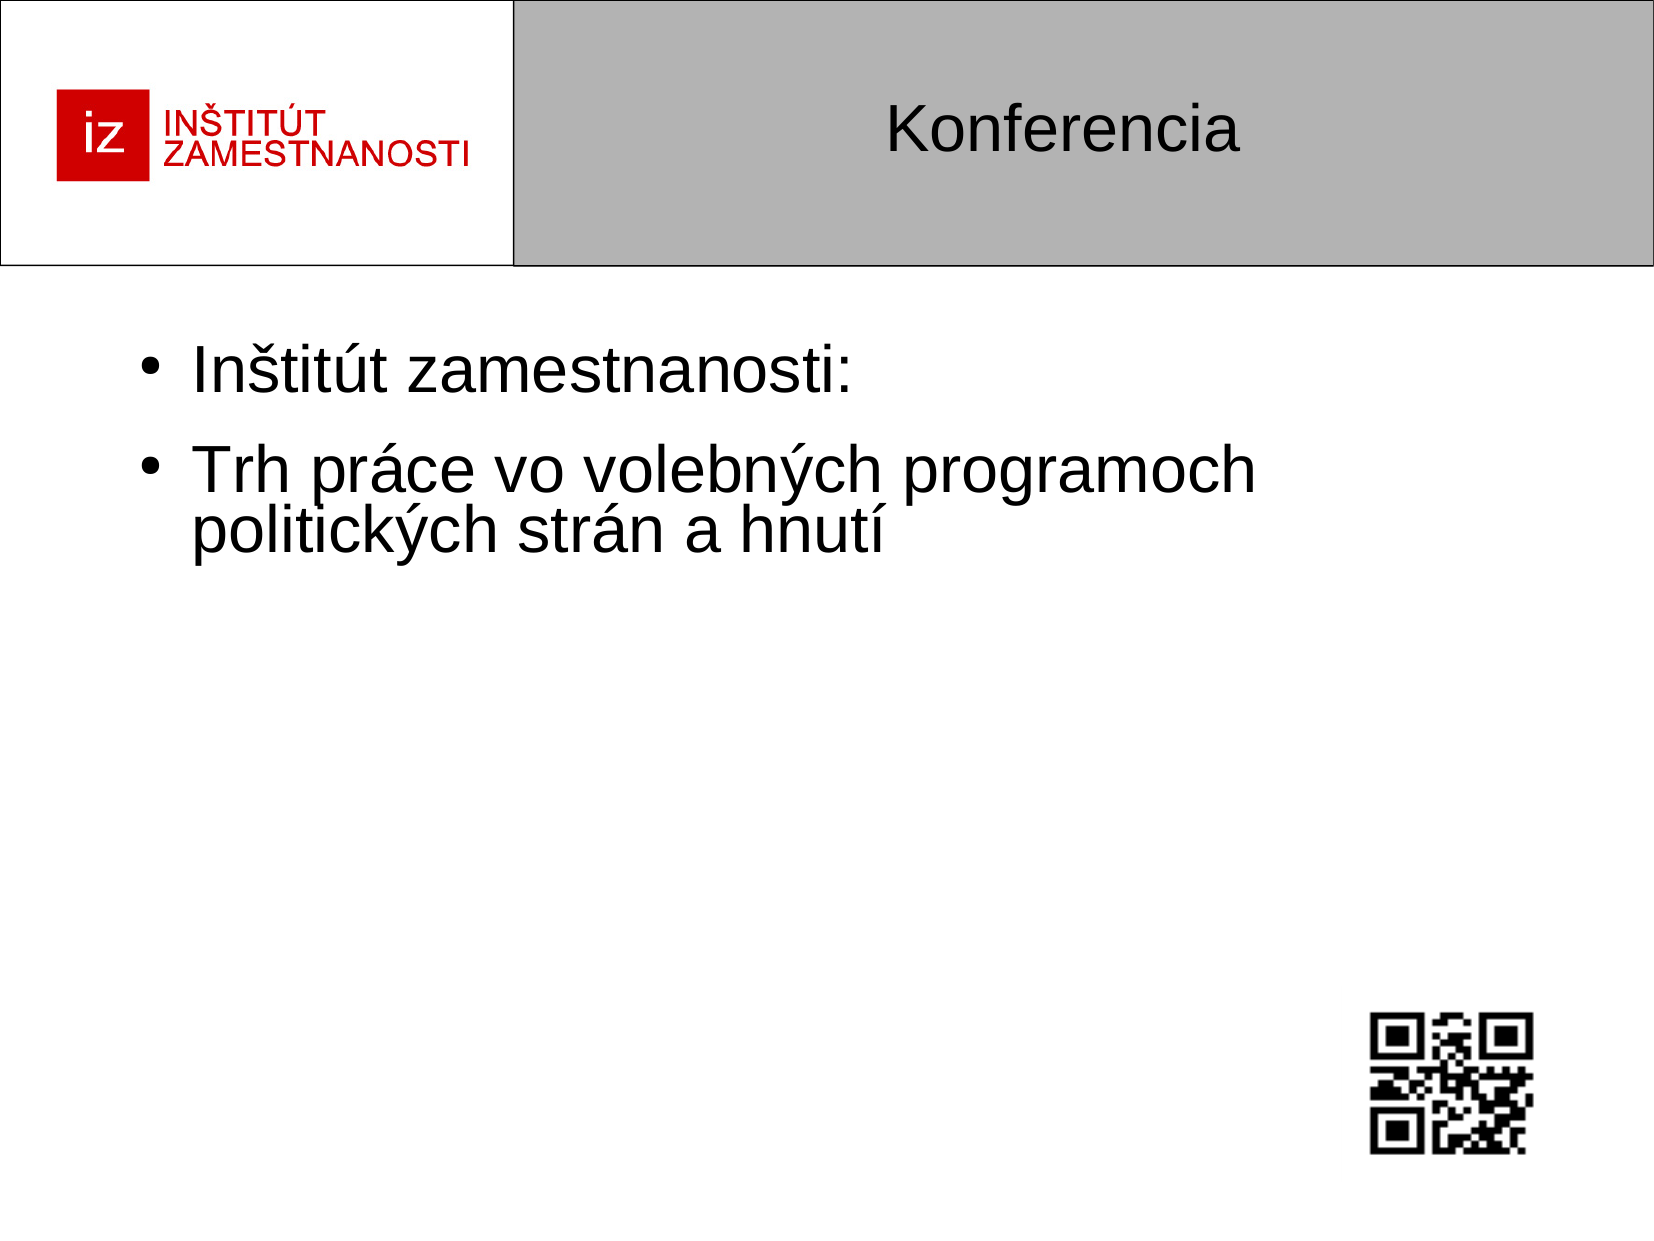

# Konferencia
Inštitút zamestnanosti:
Trh práce vo volebných programoch politických strán a hnutí